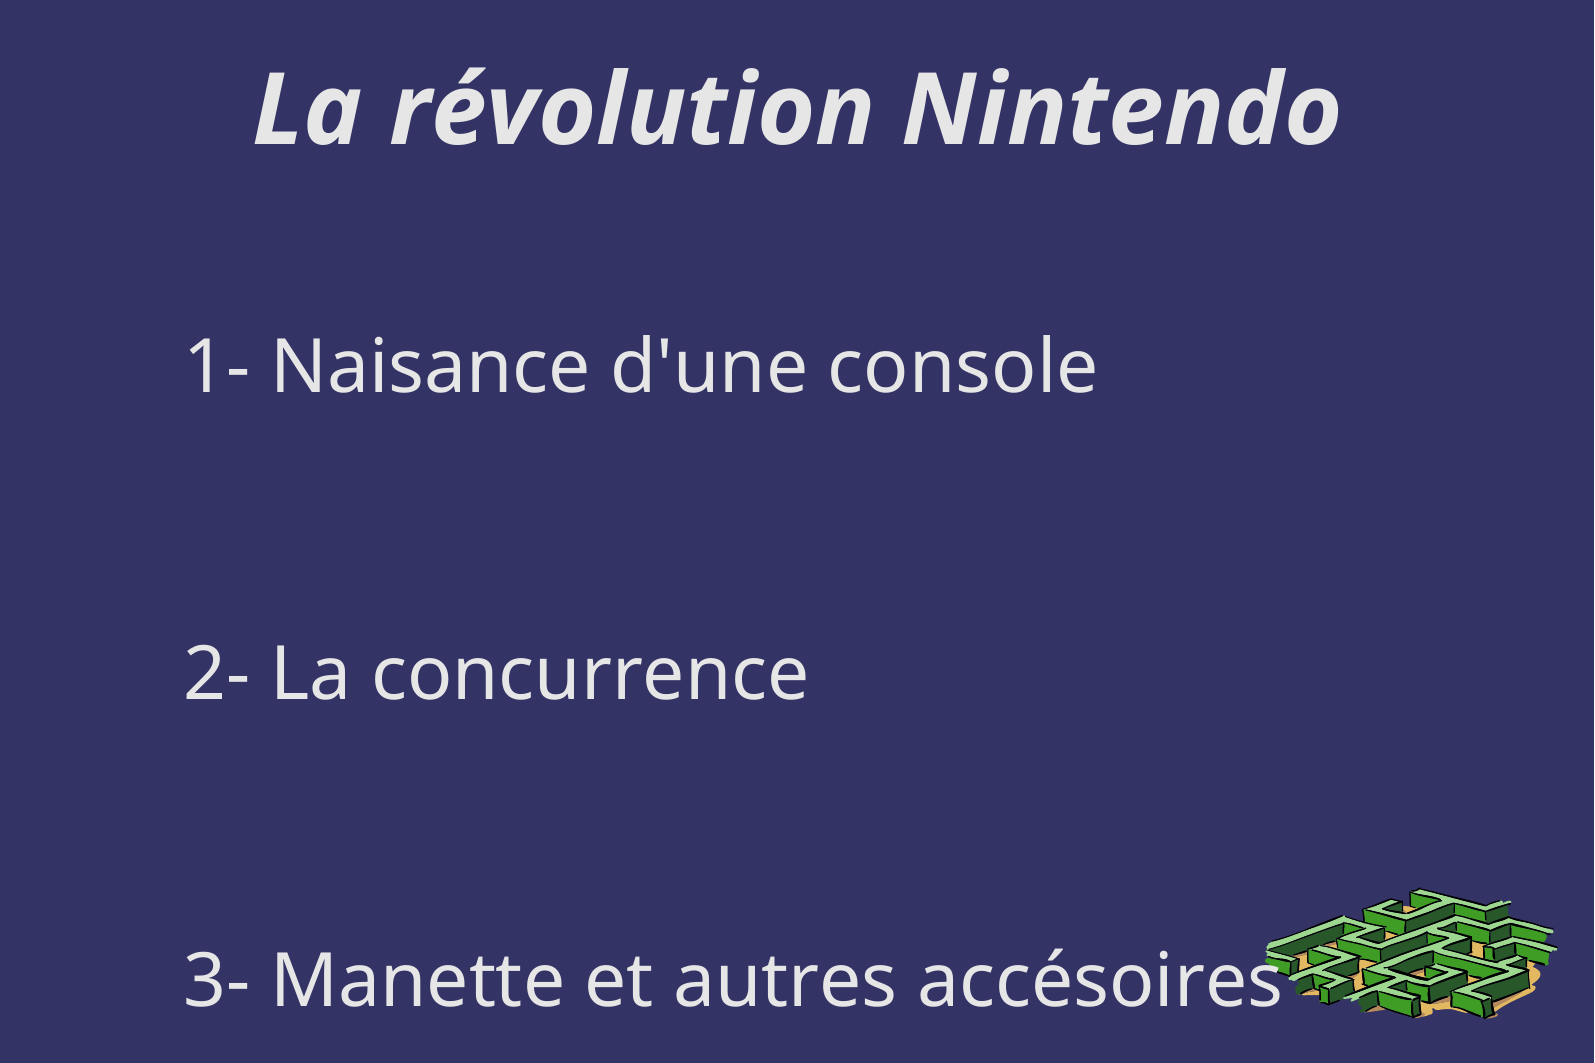

# La révolution Nintendo
1- Naisance d'une console
2- La concurrence
3- Manette et autres accésoires